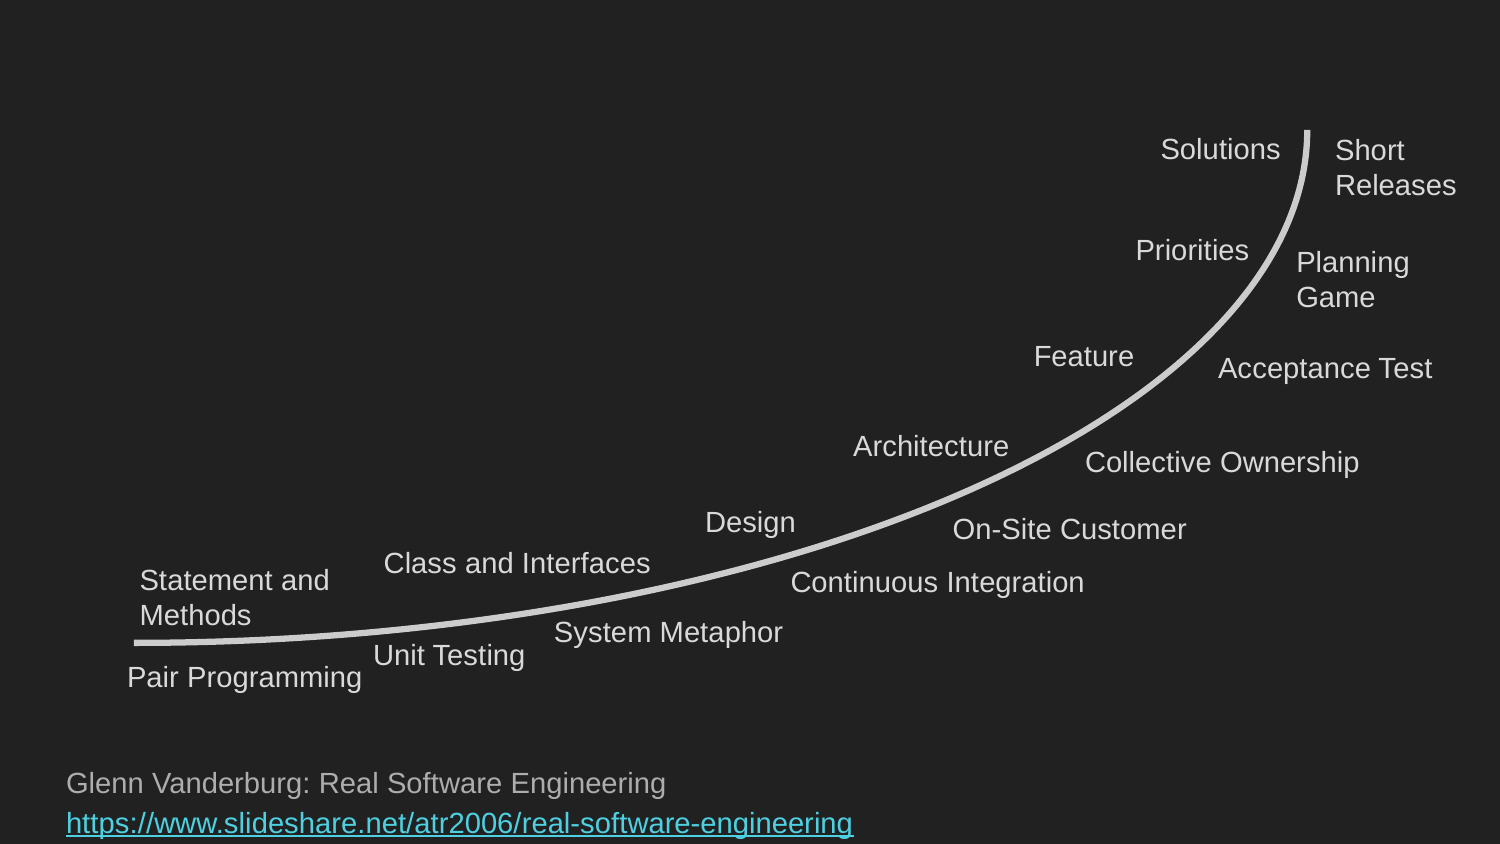

Solutions
Short Releases
Priorities
Planning Game
Feature
Acceptance Test
Architecture
Collective Ownership
Design
On-Site Customer
Class and Interfaces
Statement and Methods
Continuous Integration
System Metaphor
Unit Testing
Pair Programming
# Glenn Vanderburg: Real Software Engineering https://www.slideshare.net/atr2006/real-software-engineering